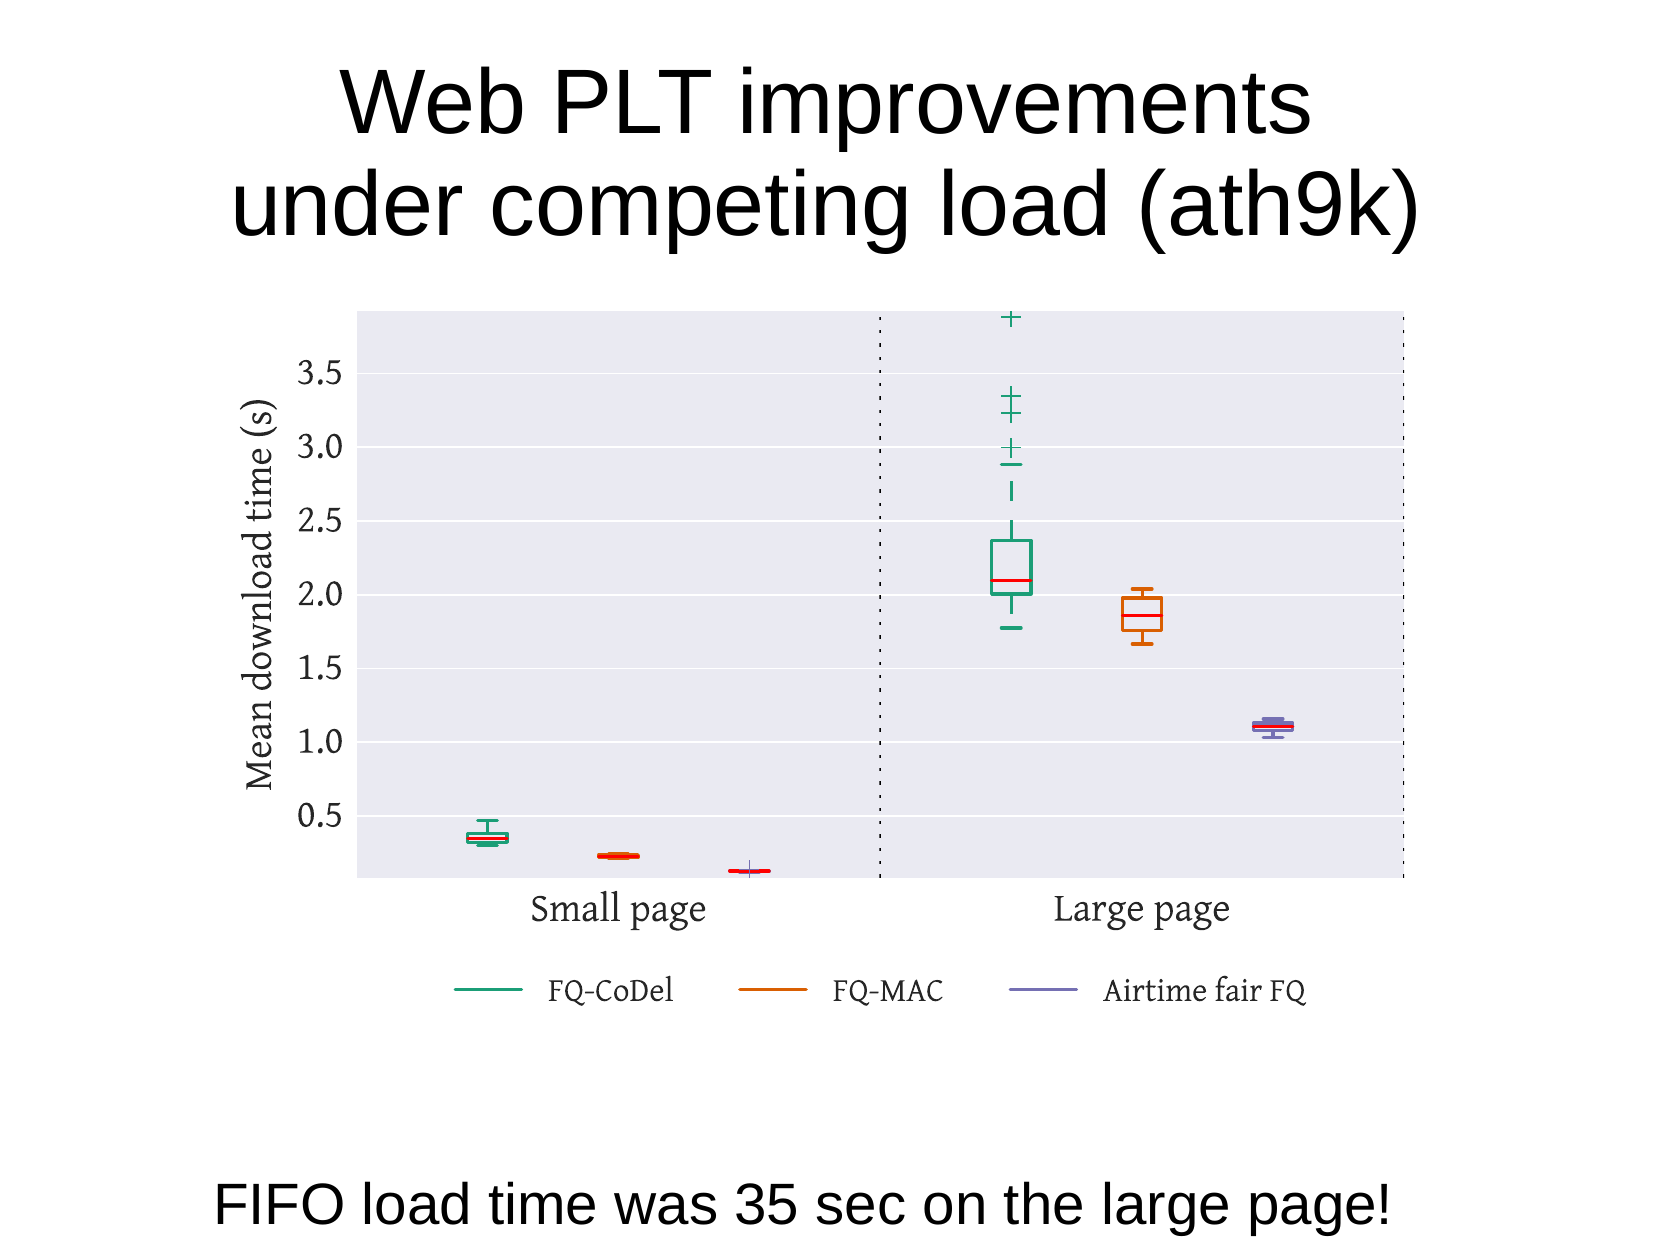

# Web PLT improvements under competing load (ath9k)
FIFO load time was 35 sec on the large page!